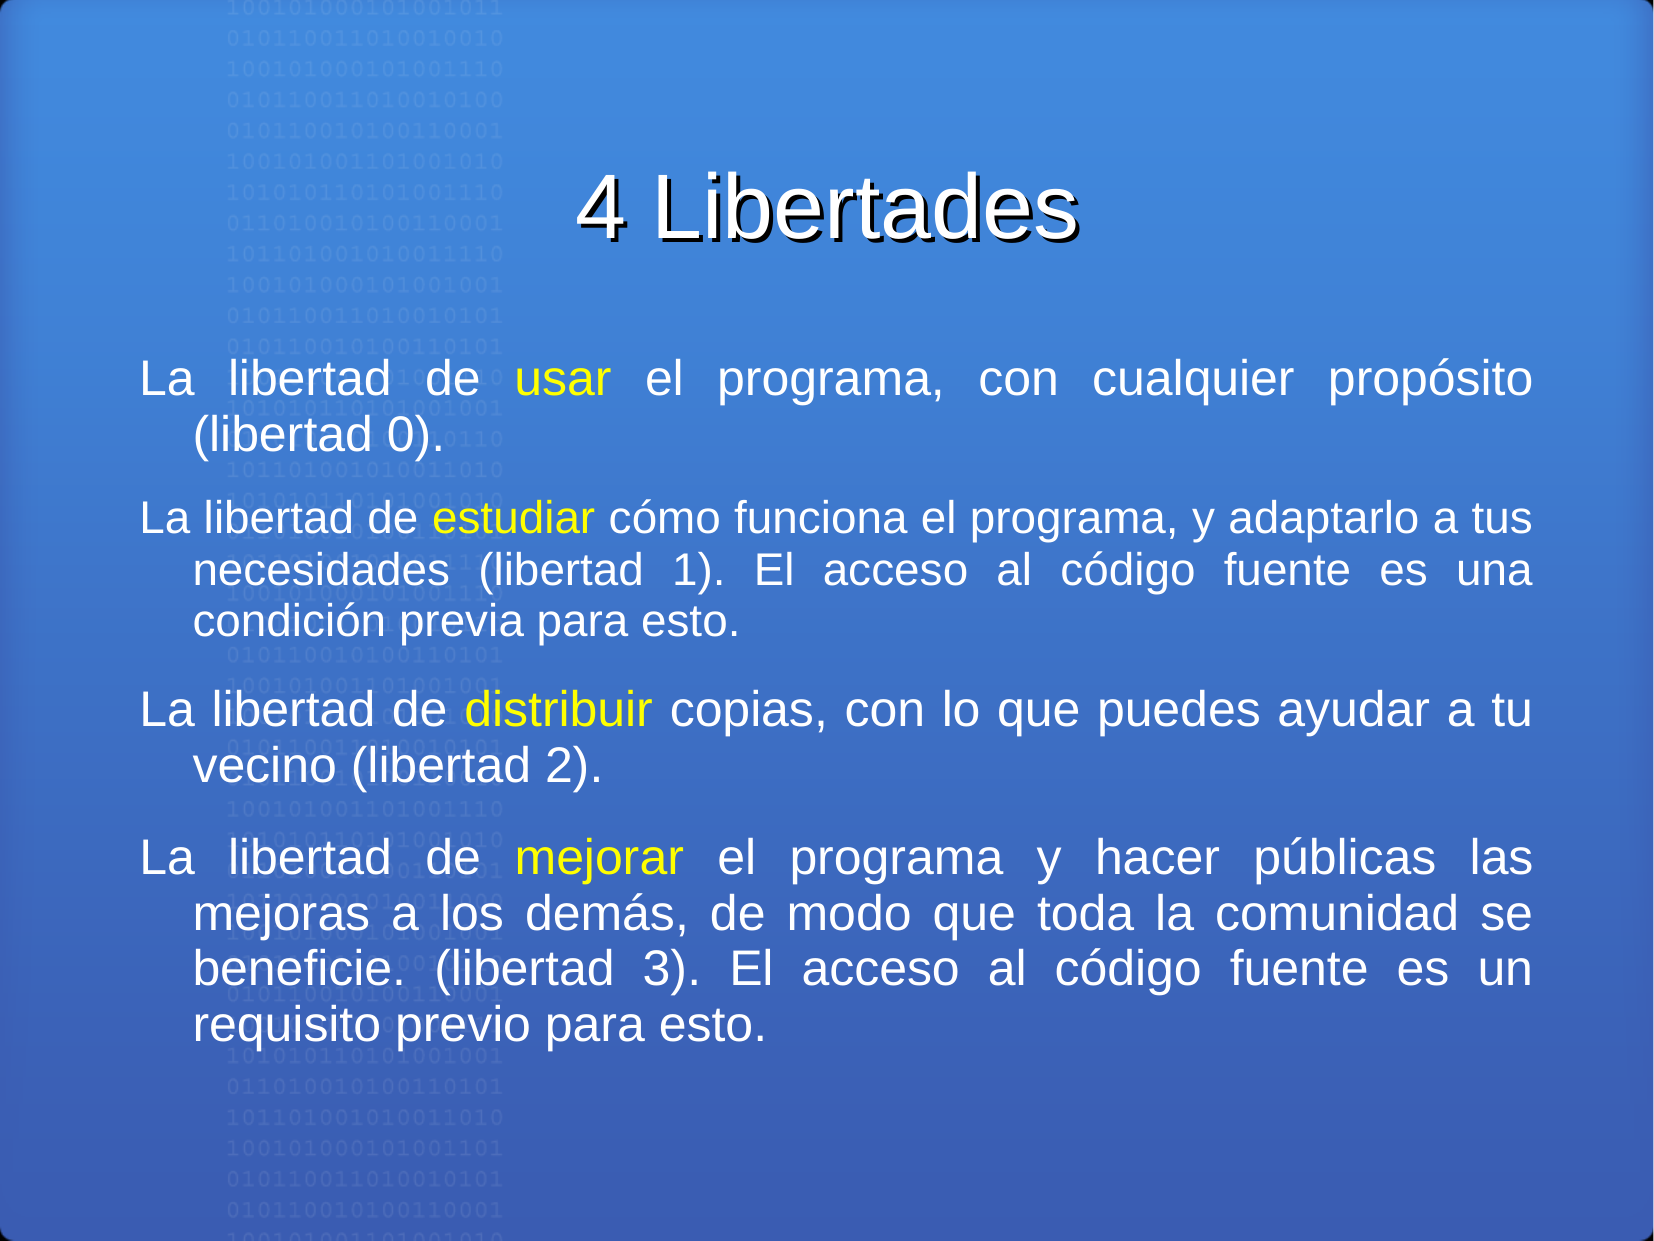

# 4 Libertades
La libertad de usar el programa, con cualquier propósito (libertad 0).
La libertad de estudiar cómo funciona el programa, y adaptarlo a tus necesidades (libertad 1). El acceso al código fuente es una condición previa para esto.
La libertad de distribuir copias, con lo que puedes ayudar a tu vecino (libertad 2).
La libertad de mejorar el programa y hacer públicas las mejoras a los demás, de modo que toda la comunidad se beneficie. (libertad 3). El acceso al código fuente es un requisito previo para esto.